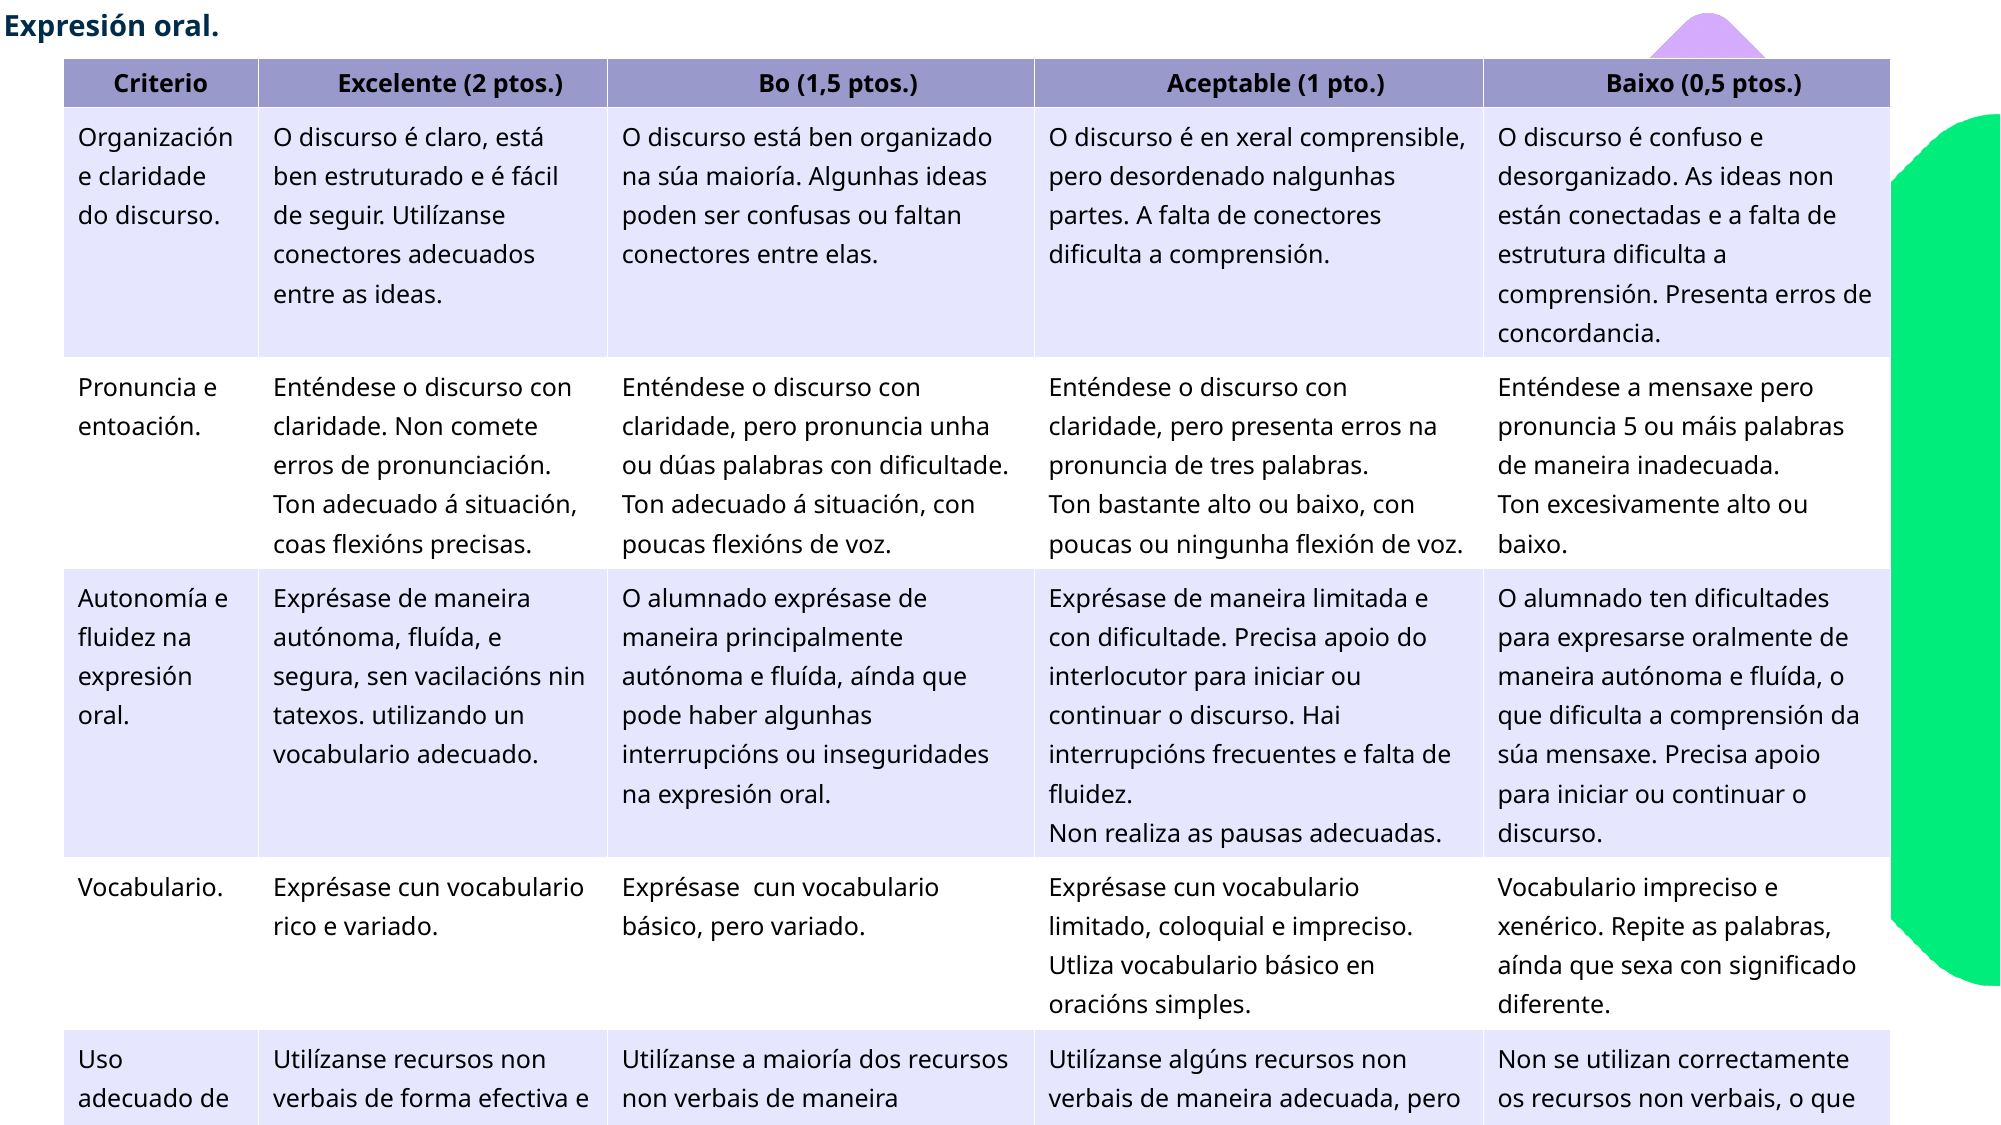

# Expresión oral.
| Criterio | Excelente (2 ptos.) | Bo (1,5 ptos.) | Aceptable (1 pto.) | Baixo (0,5 ptos.) |
| --- | --- | --- | --- | --- |
| Organización e claridade do discurso. | O discurso é claro, está ben estruturado e é fácil de seguir. Utilízanse conectores adecuados entre as ideas. | O discurso está ben organizado na súa maioría. Algunhas ideas poden ser confusas ou faltan conectores entre elas. | O discurso é en xeral comprensible, pero desordenado nalgunhas partes. A falta de conectores dificulta a comprensión. | O discurso é confuso e desorganizado. As ideas non están conectadas e a falta de estrutura dificulta a comprensión. Presenta erros de concordancia. |
| Pronuncia e entoación. | Enténdese o discurso con claridade. Non comete erros de pronunciación. Ton adecuado á situación, coas flexións precisas. | Enténdese o discurso con claridade, pero pronuncia unha ou dúas palabras con dificultade. Ton adecuado á situación, con poucas flexións de voz. | Enténdese o discurso con claridade, pero presenta erros na pronuncia de tres palabras. Ton bastante alto ou baixo, con poucas ou ningunha flexión de voz. | Enténdese a mensaxe pero pronuncia 5 ou máis palabras de maneira inadecuada. Ton excesivamente alto ou baixo. |
| Autonomía e fluidez na expresión oral. | Exprésase de maneira autónoma, fluída, e segura, sen vacilacións nin tatexos. utilizando un vocabulario adecuado. | O alumnado exprésase de maneira principalmente autónoma e fluída, aínda que pode haber algunhas interrupcións ou inseguridades na expresión oral. | Exprésase de maneira limitada e con dificultade. Precisa apoio do interlocutor para iniciar ou continuar o discurso. Hai interrupcións frecuentes e falta de fluidez. Non realiza as pausas adecuadas. | O alumnado ten dificultades para expresarse oralmente de maneira autónoma e fluída, o que dificulta a comprensión da súa mensaxe. Precisa apoio para iniciar ou continuar o discurso. |
| Vocabulario. | Exprésase cun vocabulario rico e variado. | Exprésase cun vocabulario básico, pero variado. | Exprésase cun vocabulario limitado, coloquial e impreciso. Utliza vocabulario básico en oracións simples. | Vocabulario impreciso e xenérico. Repite as palabras, aínda que sexa con significado diferente. |
| Uso adecuado de recursos non verbais. | Utilízanse recursos non verbais de forma efectiva e coherente para complementar o contido da infografía. | Utilízanse a maioría dos recursos non verbais de maneira adecuada, pero pode haber algunhas inconsistencias. | Utilízanse algúns recursos non verbais de maneira adecuada, pero hai varias inconsistencias e falta de coherencia. | Non se utilizan correctamente os recursos non verbais, o que dificulta a comprensión e a comunicación efectiva. |